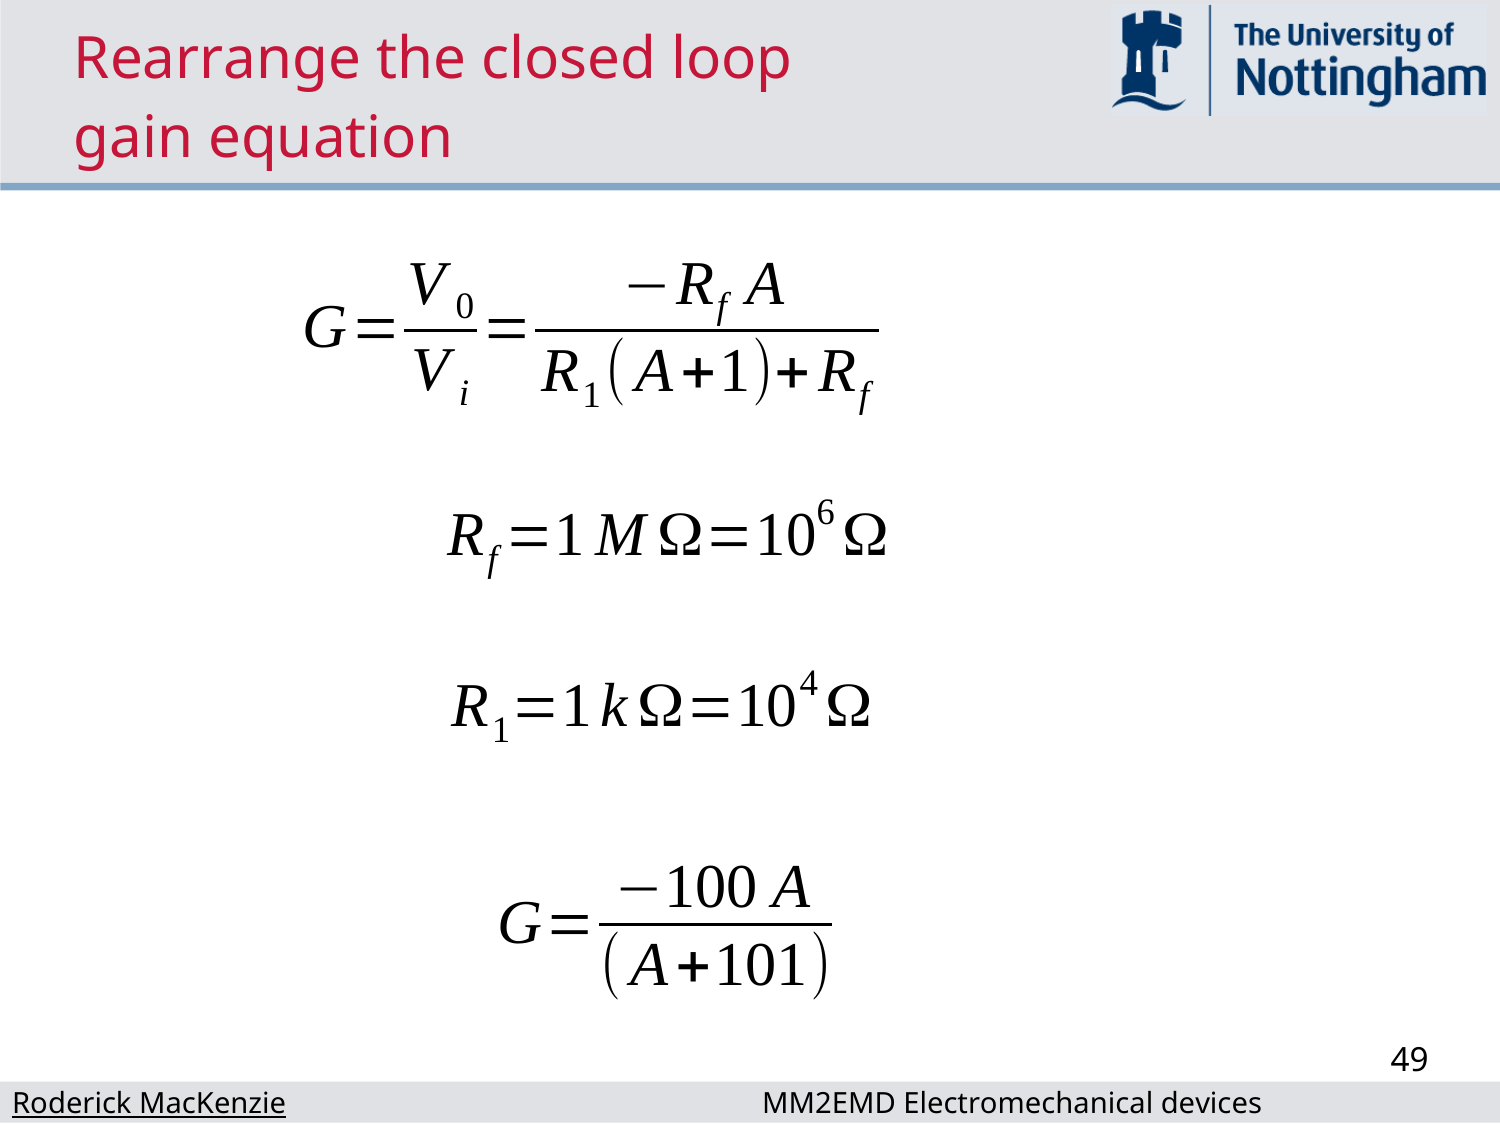

# Rearrange the closed loop gain equation